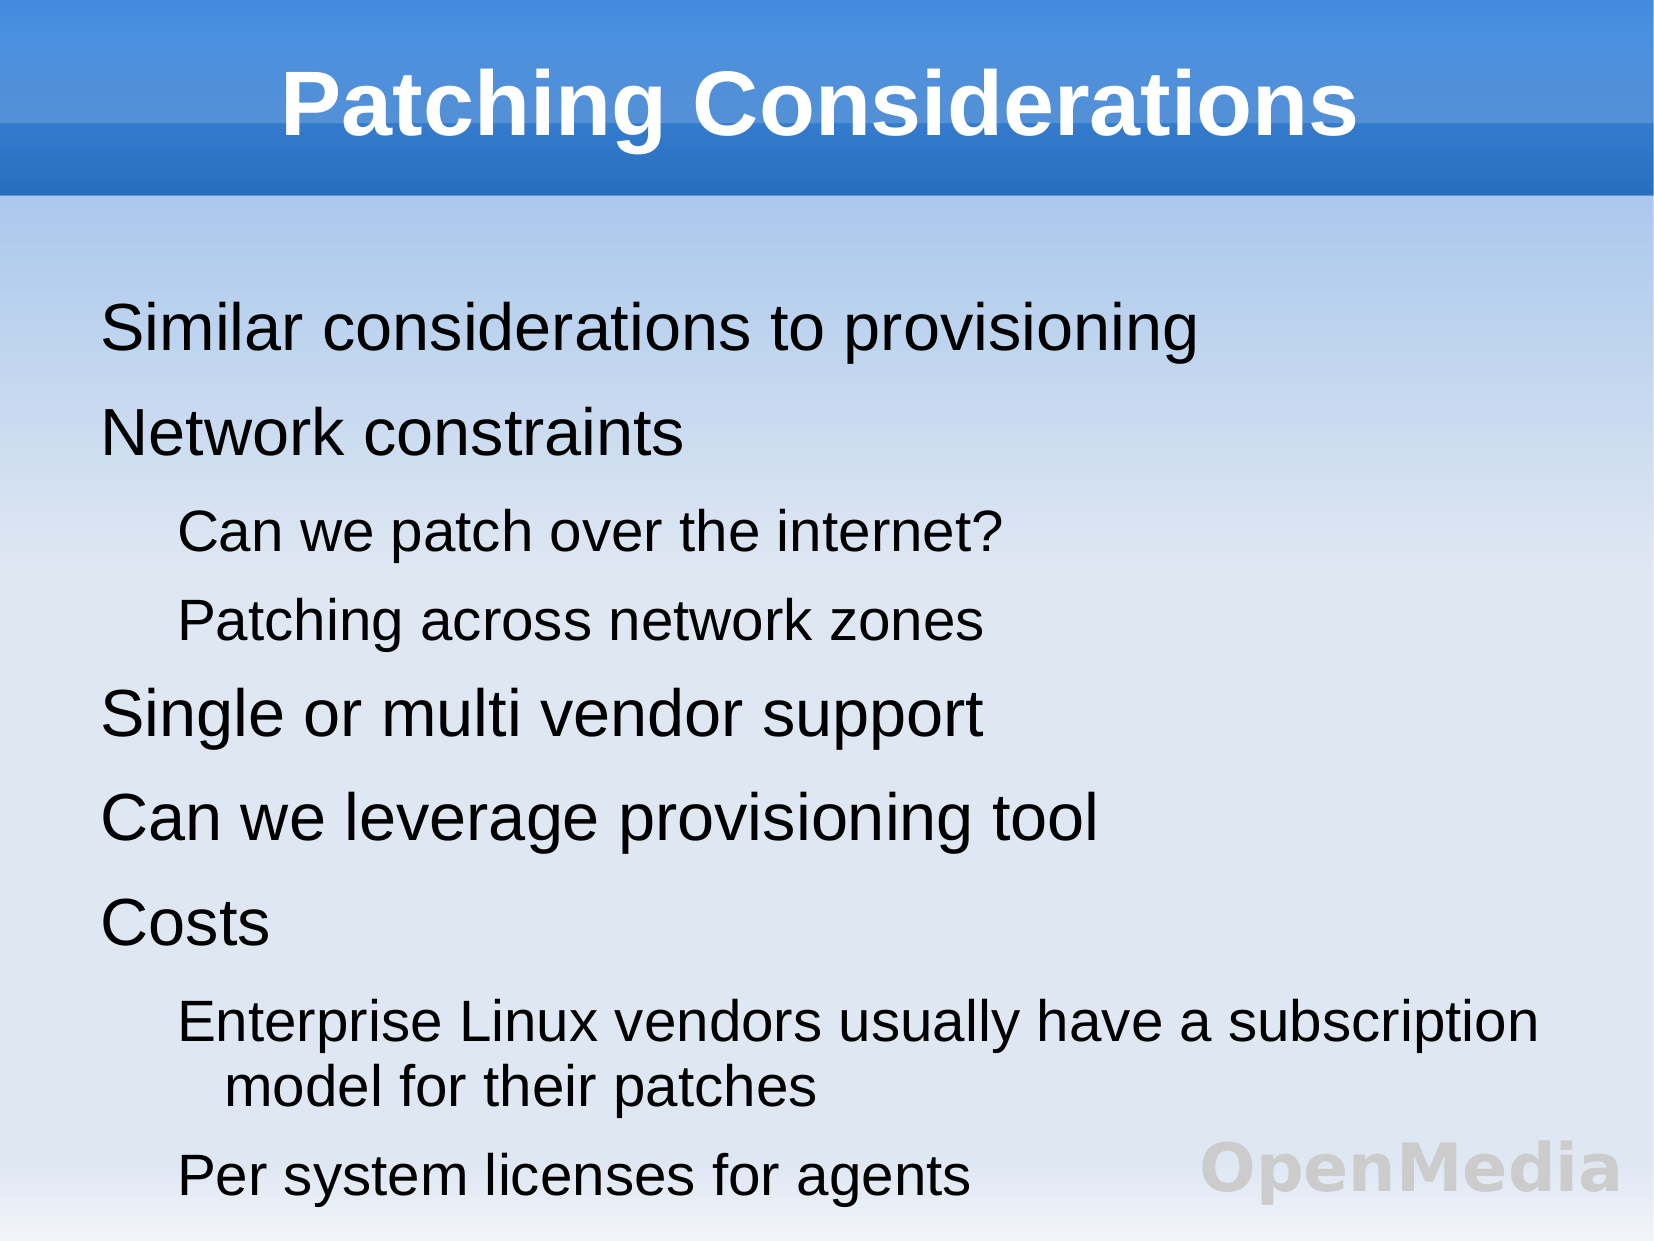

# Patching Considerations
Similar considerations to provisioning
Network constraints
Can we patch over the internet?
Patching across network zones
Single or multi vendor support
Can we leverage provisioning tool
Costs
Enterprise Linux vendors usually have a subscription model for their patches
Per system licenses for agents
12